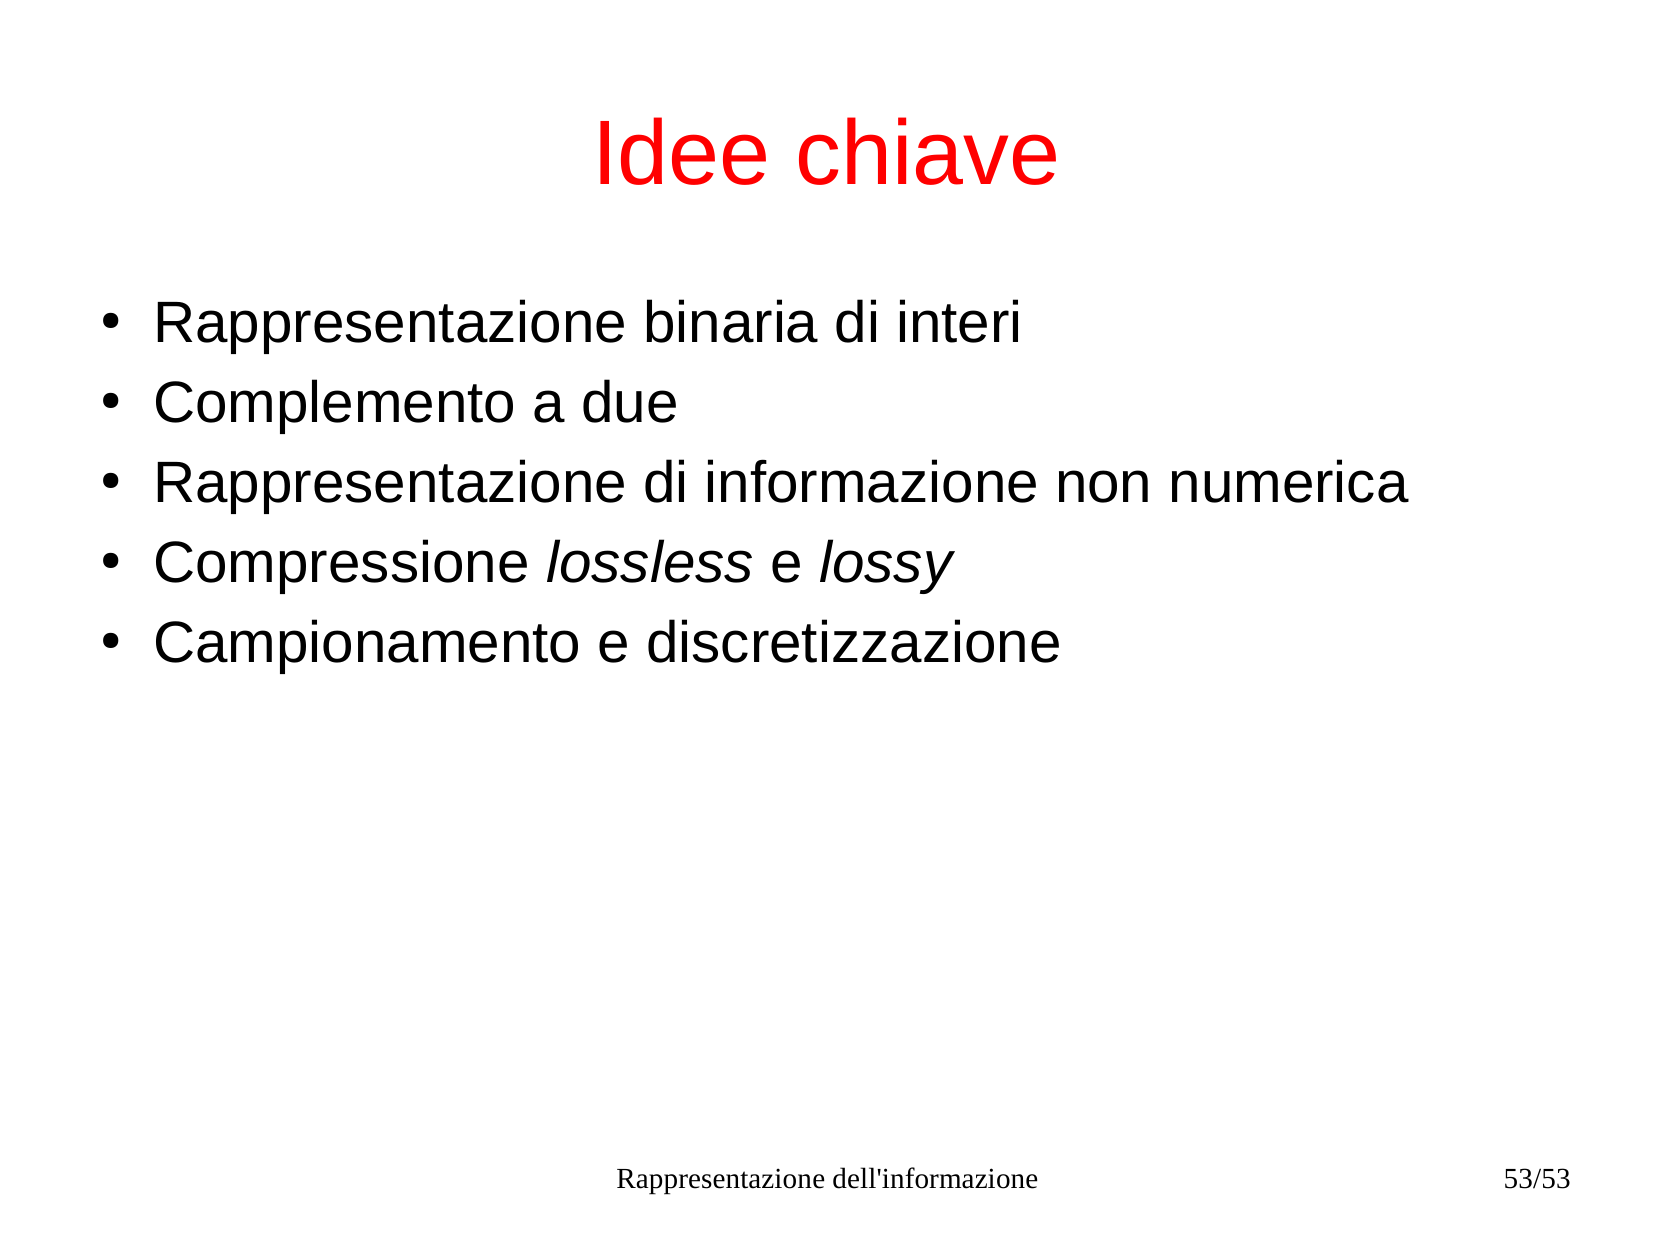

# Idee chiave
Rappresentazione binaria di interi
Complemento a due
Rappresentazione di informazione non numerica
Compressione lossless e lossy
Campionamento e discretizzazione
Rappresentazione dell'informazione
53